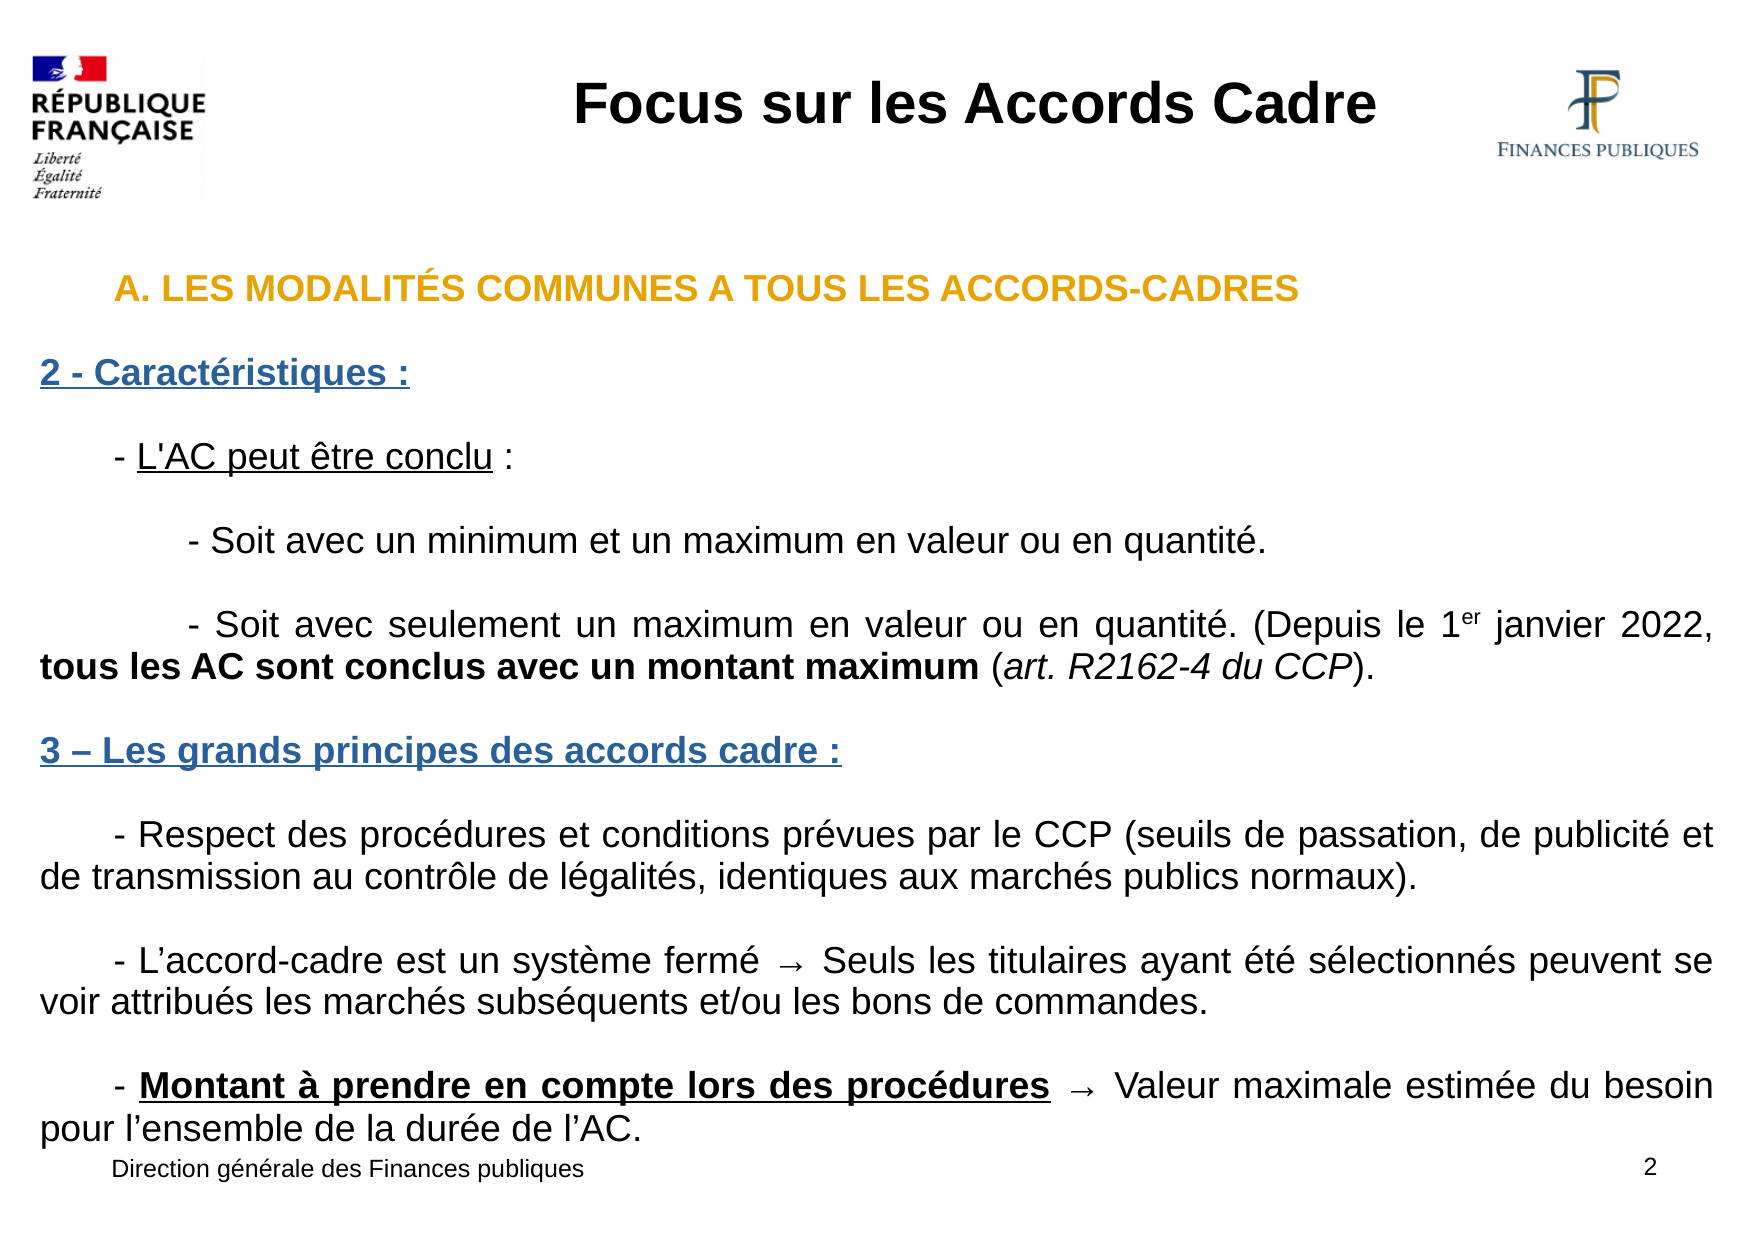

# Focus sur les Accords Cadre
	A. LES MODALITÉS COMMUNES A TOUS LES ACCORDS-CADRES
2 - Caractéristiques :
	- L'AC peut être conclu :
		- Soit avec un minimum et un maximum en valeur ou en quantité.
		- Soit avec seulement un maximum en valeur ou en quantité. (Depuis le 1er janvier 2022, tous les AC sont conclus avec un montant maximum (art. R2162-4 du CCP).
3 – Les grands principes des accords cadre :
	- Respect des procédures et conditions prévues par le CCP (seuils de passation, de publicité et de transmission au contrôle de légalités, identiques aux marchés publics normaux).
	- L’accord-cadre est un système fermé → Seuls les titulaires ayant été sélectionnés peuvent se voir attribués les marchés subséquents et/ou les bons de commandes.
	- Montant à prendre en compte lors des procédures → Valeur maximale estimée du besoin pour l’ensemble de la durée de l’AC.